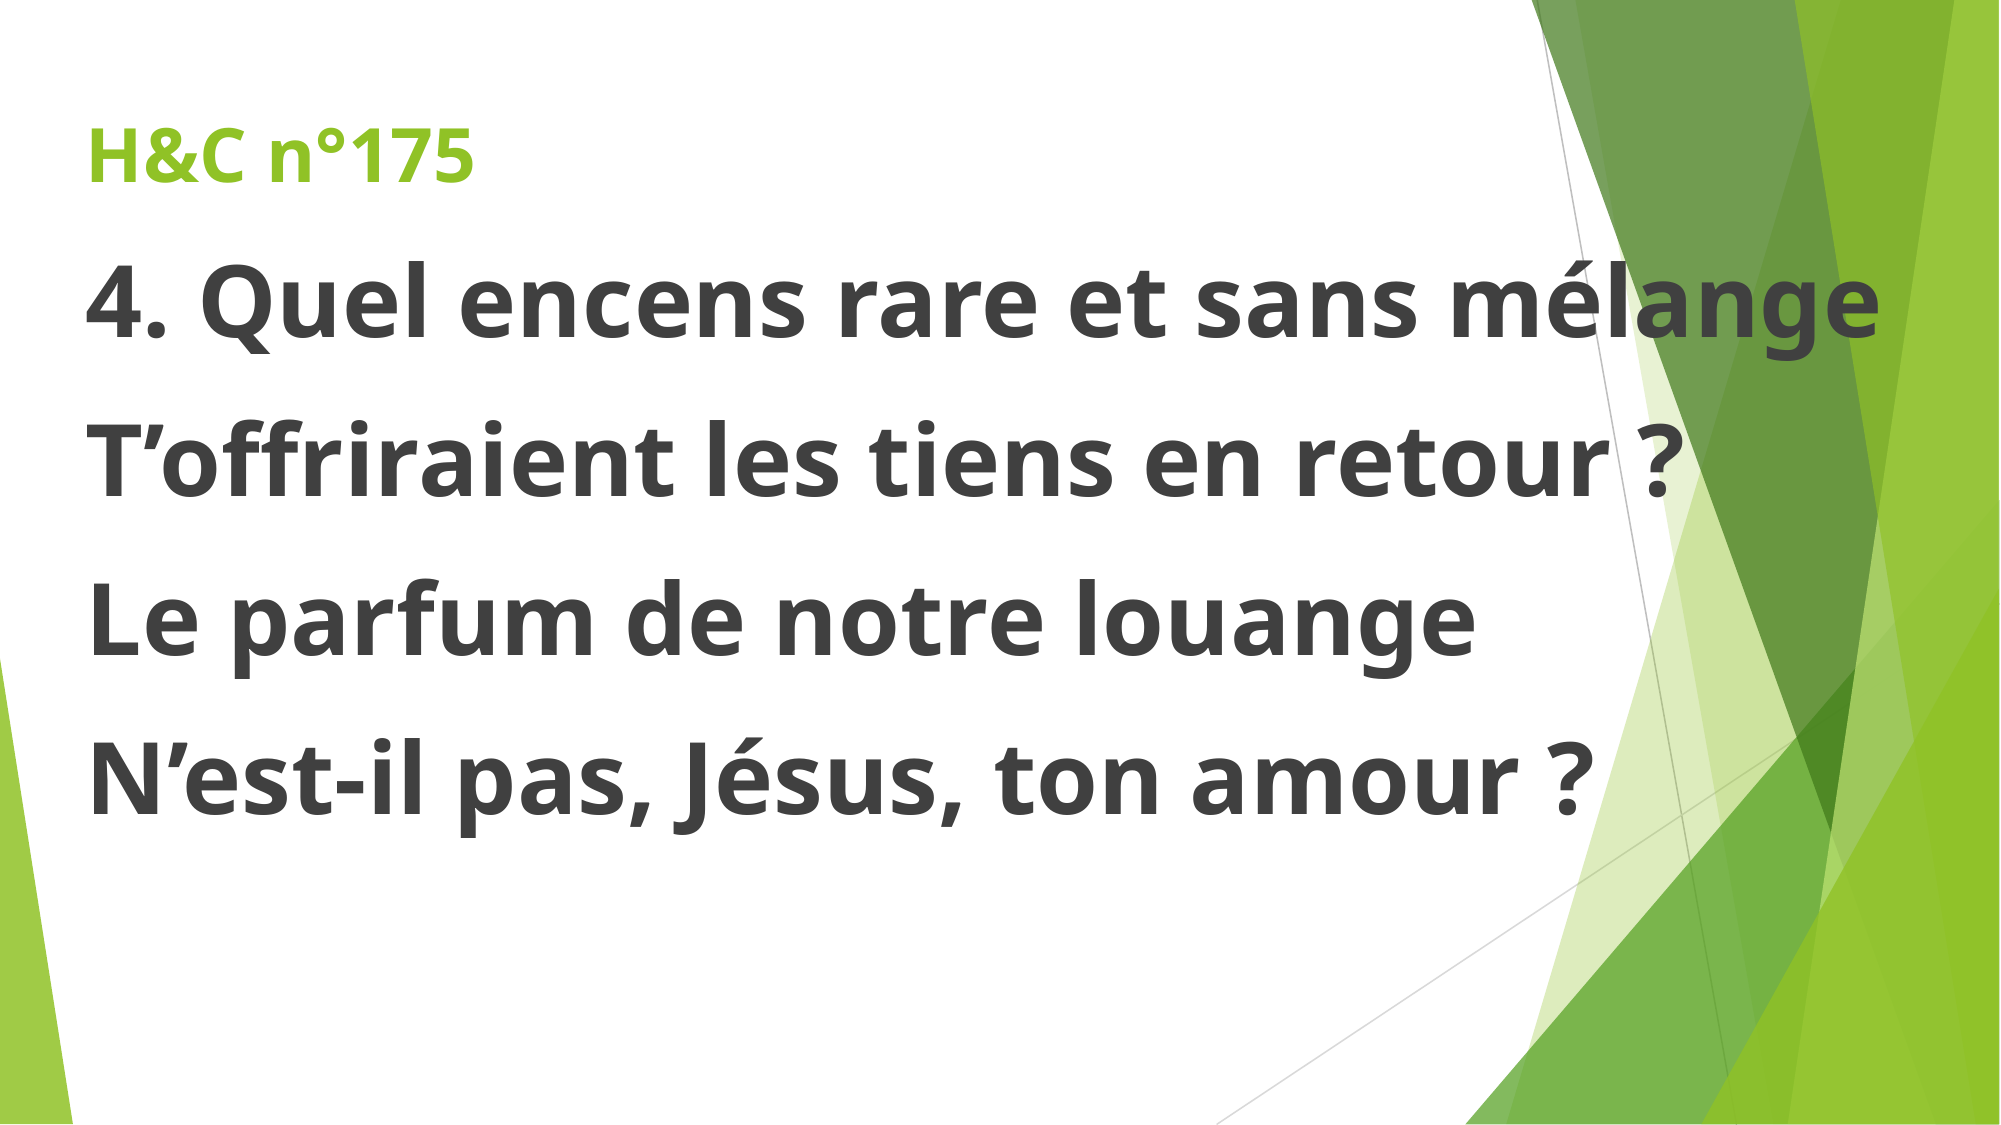

H&C n°175
4. Quel encens rare et sans mélange
T’offriraient les tiens en retour ?
Le parfum de notre louange
N’est-il pas, Jésus, ton amour ?